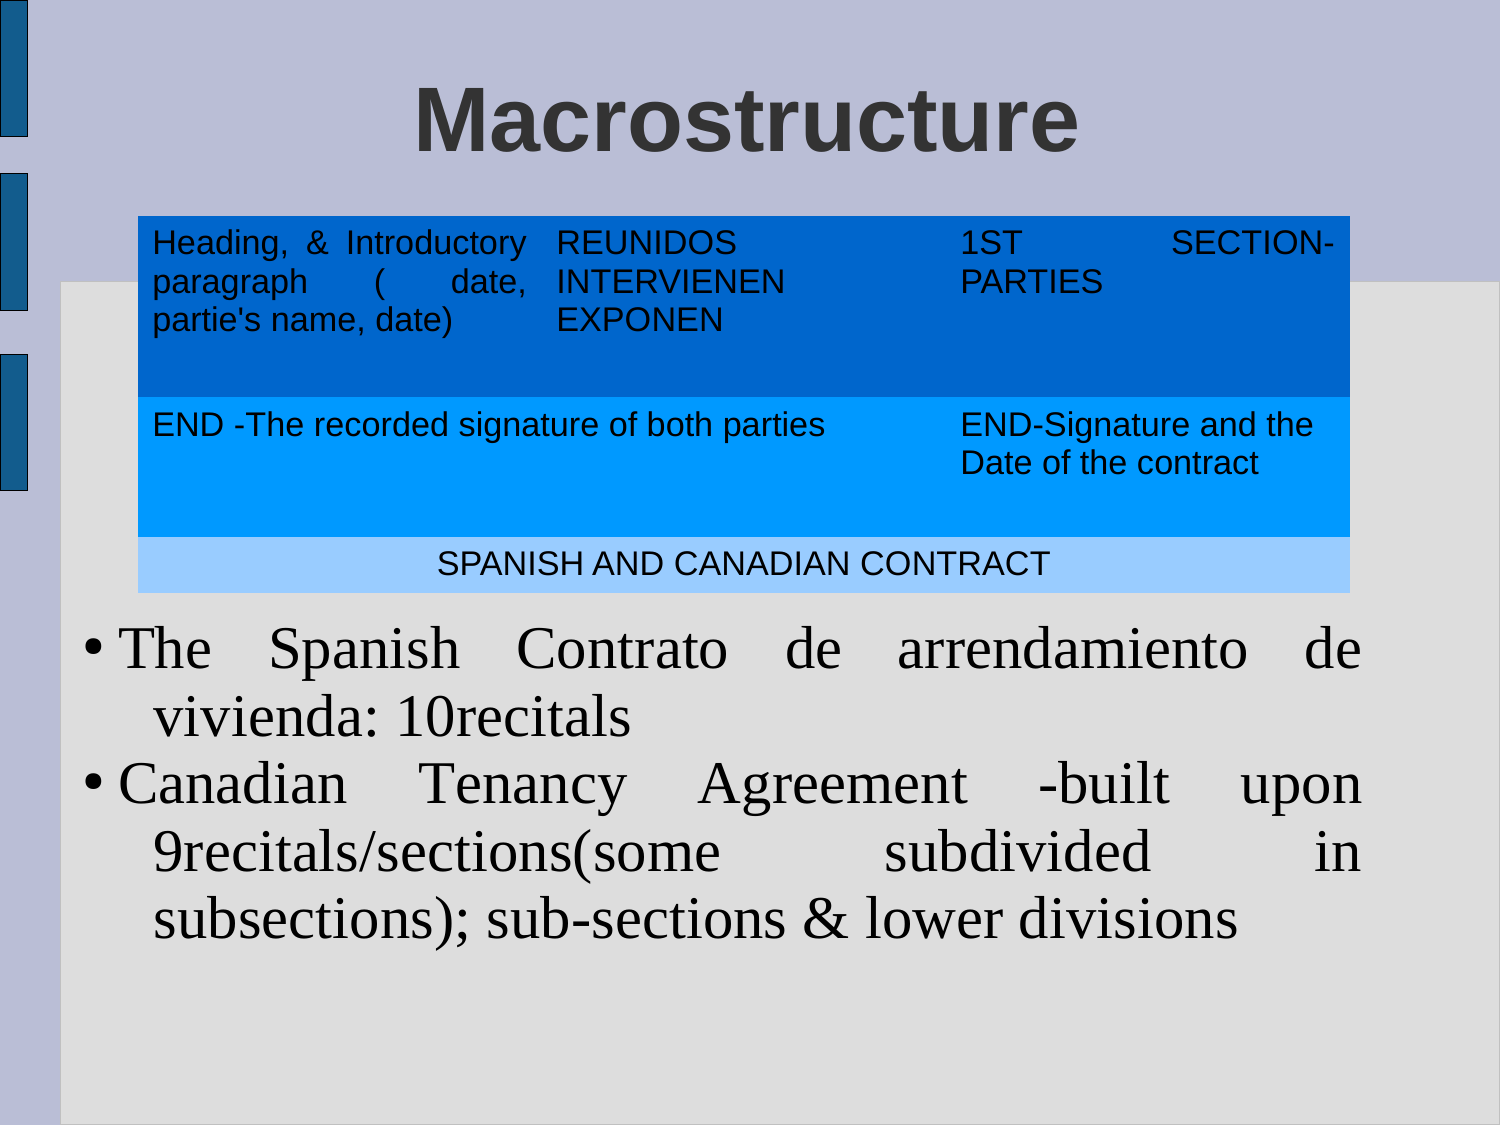

# Macrostructure
| Heading, & Introductory paragraph ( date, partie's name, date) | REUNIDOS INTERVIENEN EXPONEN | 1ST SECTION- PARTIES |
| --- | --- | --- |
| END -The recorded signature of both parties | | END-Signature and the Date of the contract |
| SPANISH AND CANADIAN CONTRACT | | |
The Spanish Contrato de arrendamiento de vivienda: 10recitals
Canadian Tenancy Agreement -built upon 9recitals/sections(some subdivided in subsections); sub-sections & lower divisions